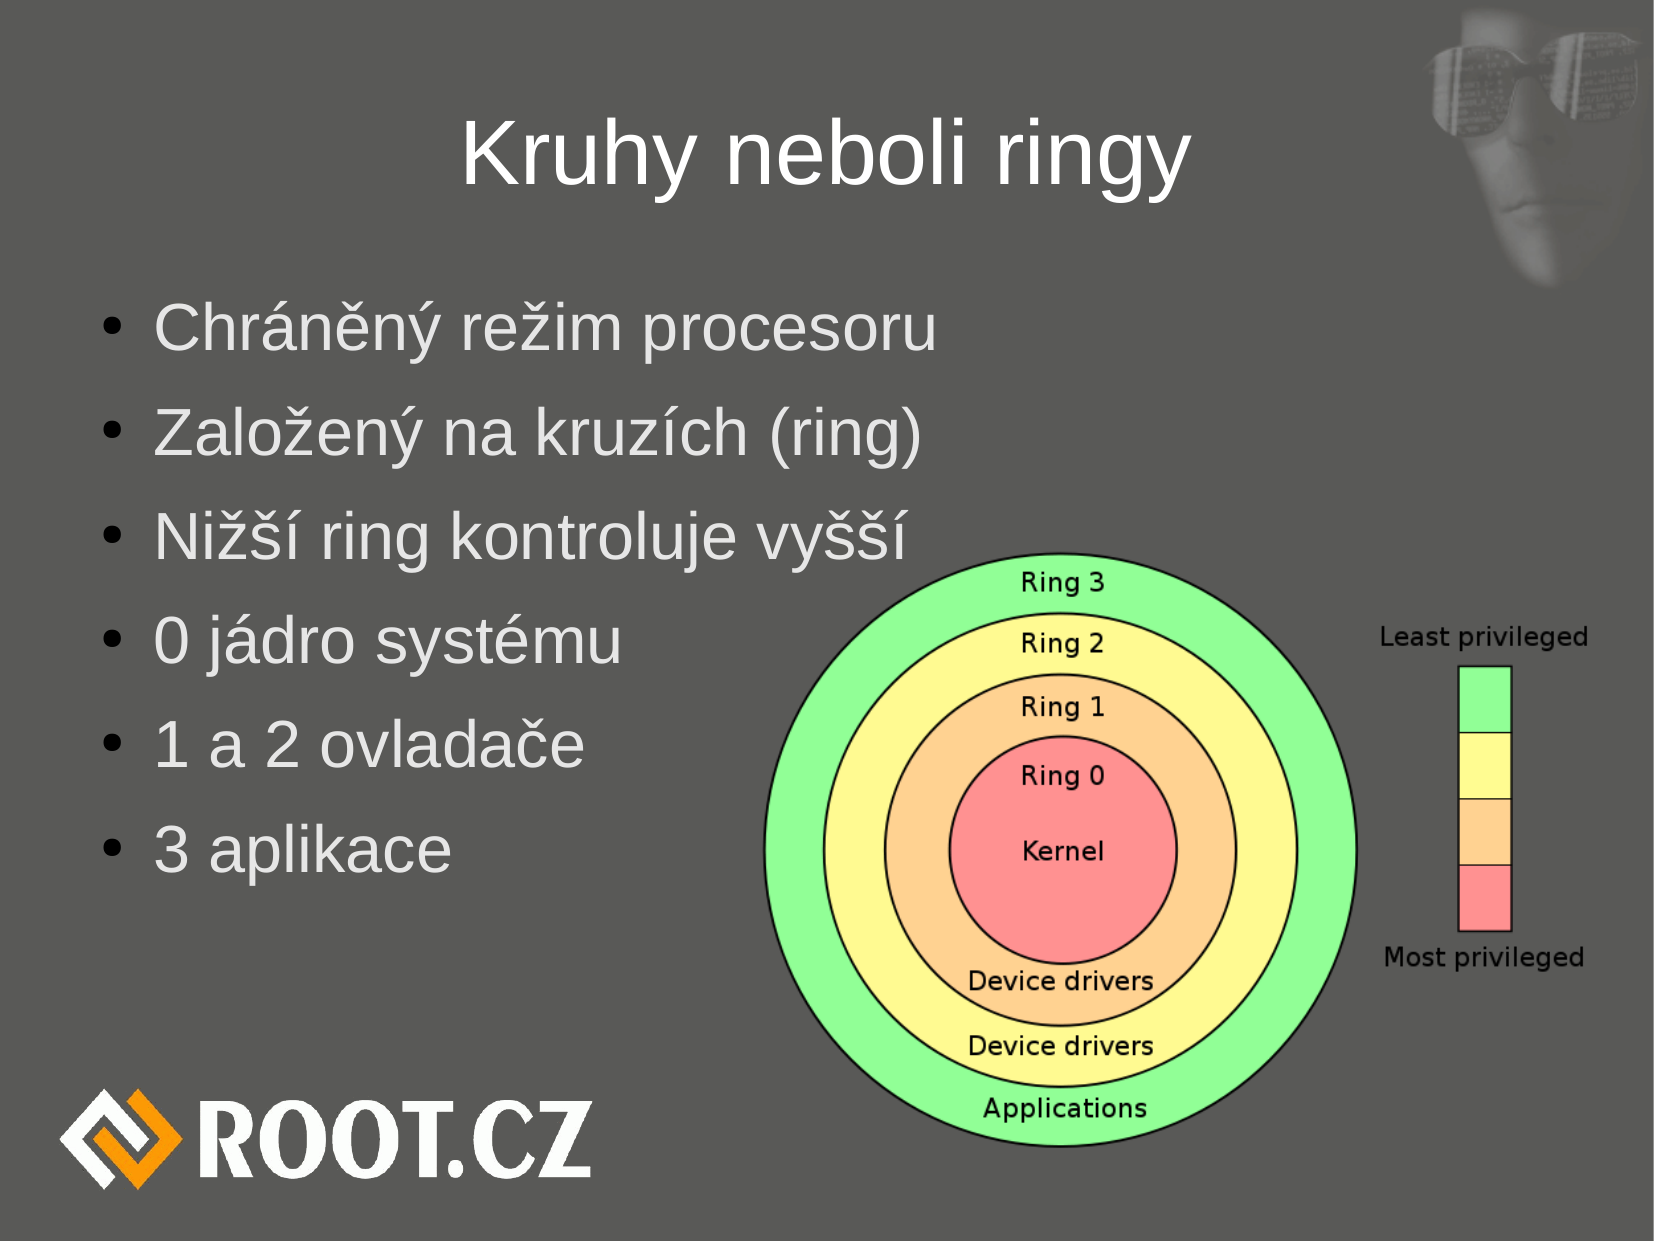

# Kruhy neboli ringy
Chráněný režim procesoru
Založený na kruzích (ring)
Nižší ring kontroluje vyšší
0 jádro systému
1 a 2 ovladače
3 aplikace